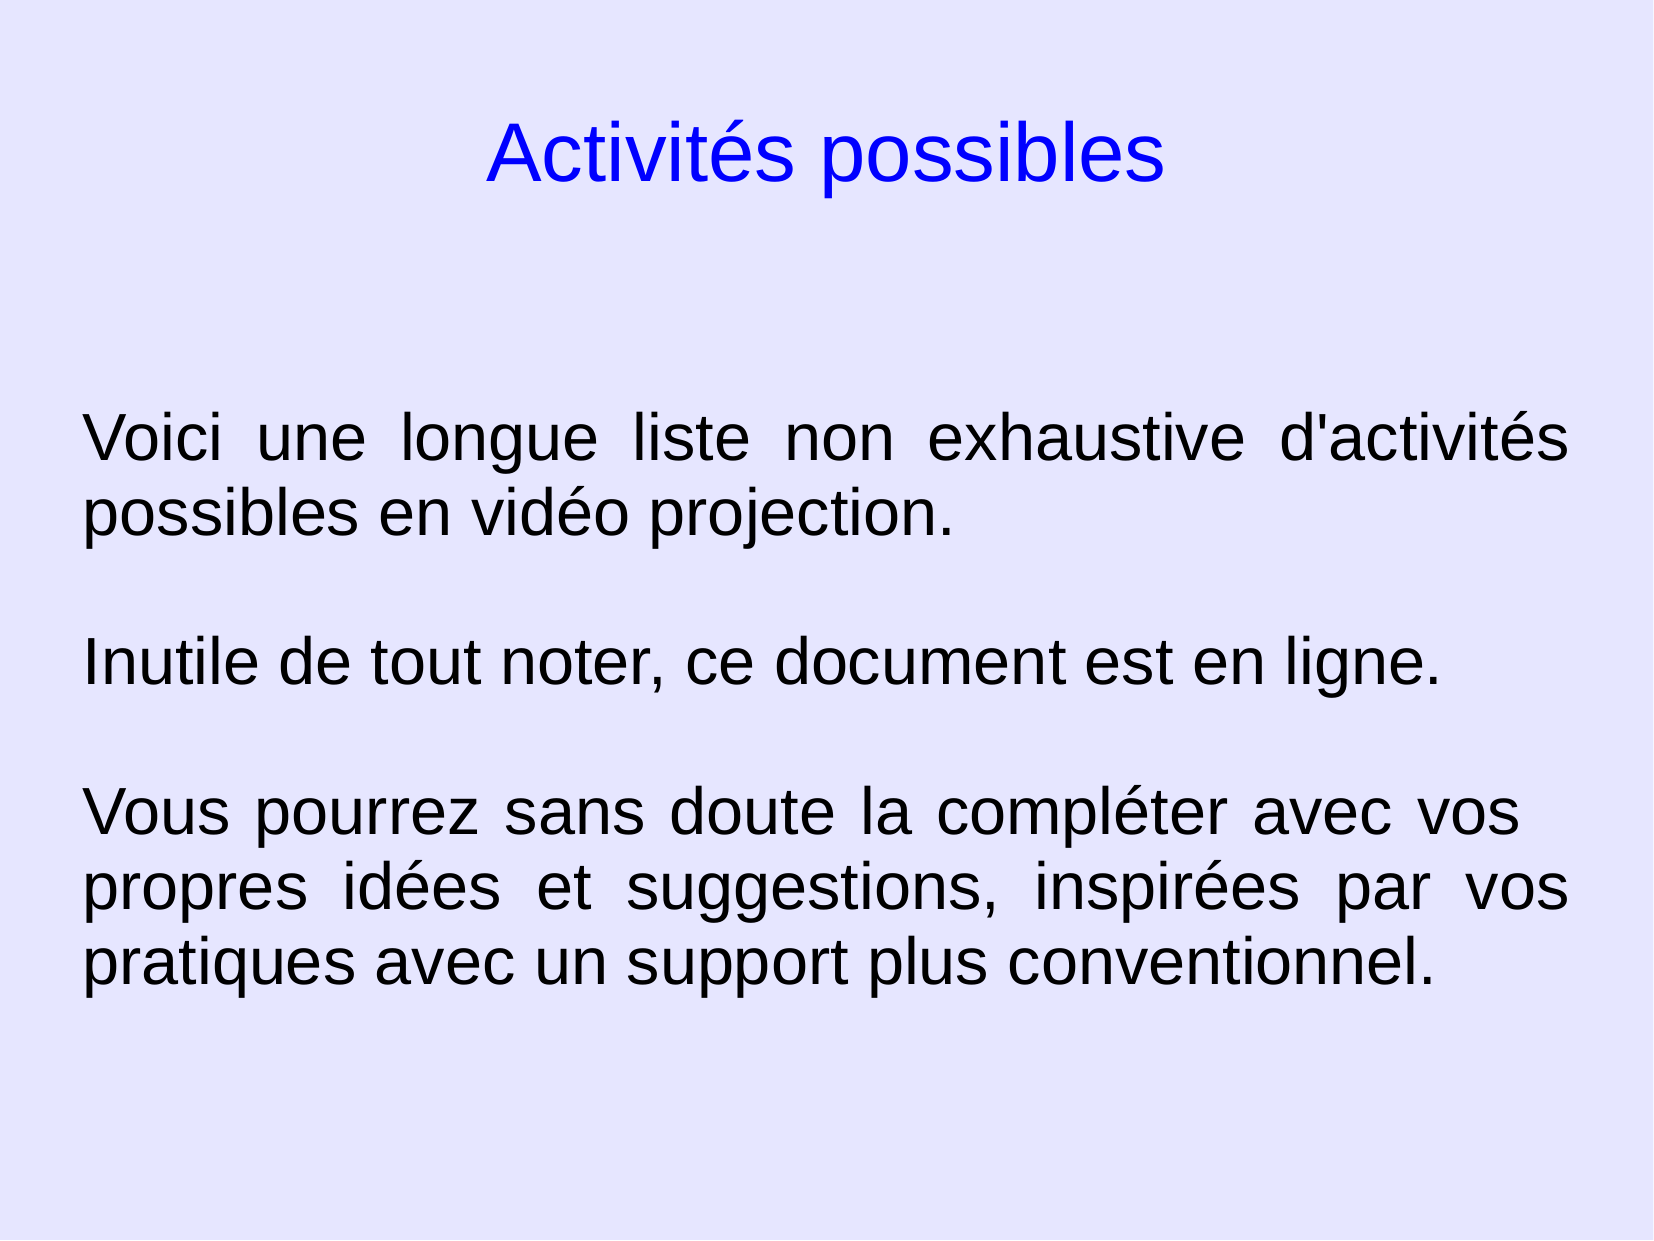

# Activités possibles
Voici une longue liste non exhaustive d'activités possibles en vidéo projection.
Inutile de tout noter, ce document est en ligne.
Vous pourrez sans doute la compléter avec vos propres idées et suggestions, inspirées par vos pratiques avec un support plus conventionnel.